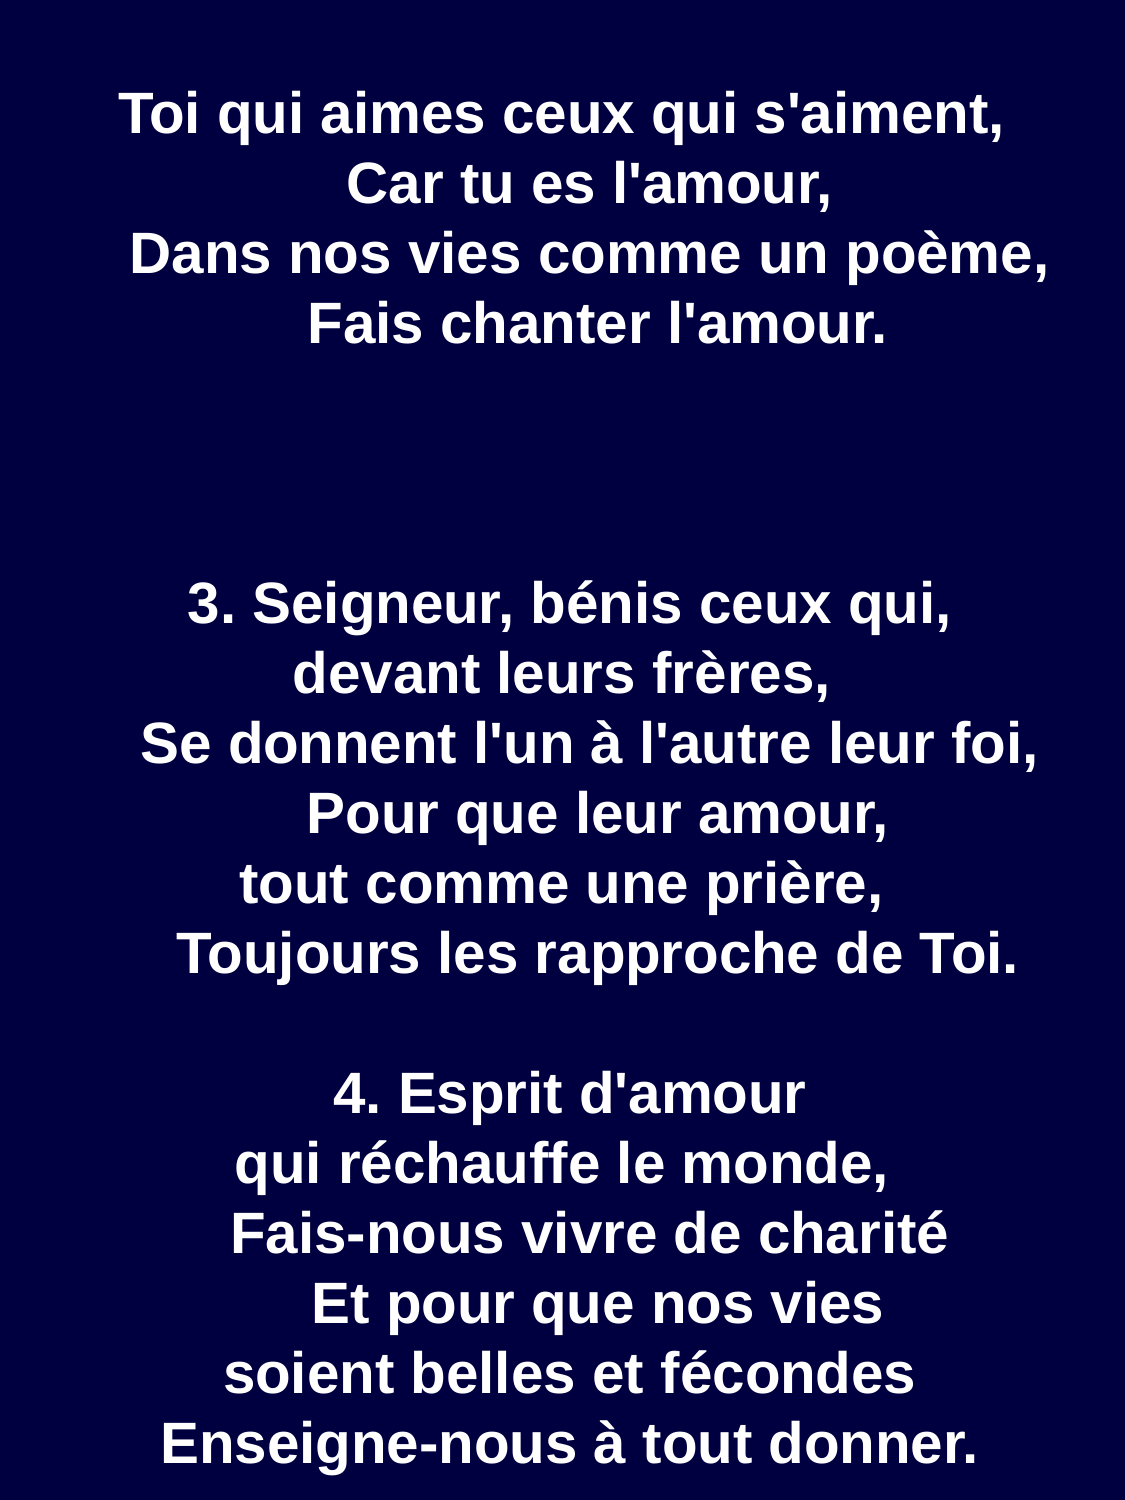

Toi qui aimes ceux qui s'aiment,
Car tu es l'amour,
Dans nos vies comme un poème,
Fais chanter l'amour.
3. Seigneur, bénis ceux qui,
devant leurs frères,
Se donnent l'un à l'autre leur foi,
Pour que leur amour,
tout comme une prière,
Toujours les rapproche de Toi.
4. Esprit d'amour
qui réchauffe le monde,
Fais-nous vivre de charité
Et pour que nos vies
soient belles et fécondes
Enseigne-nous à tout donner.